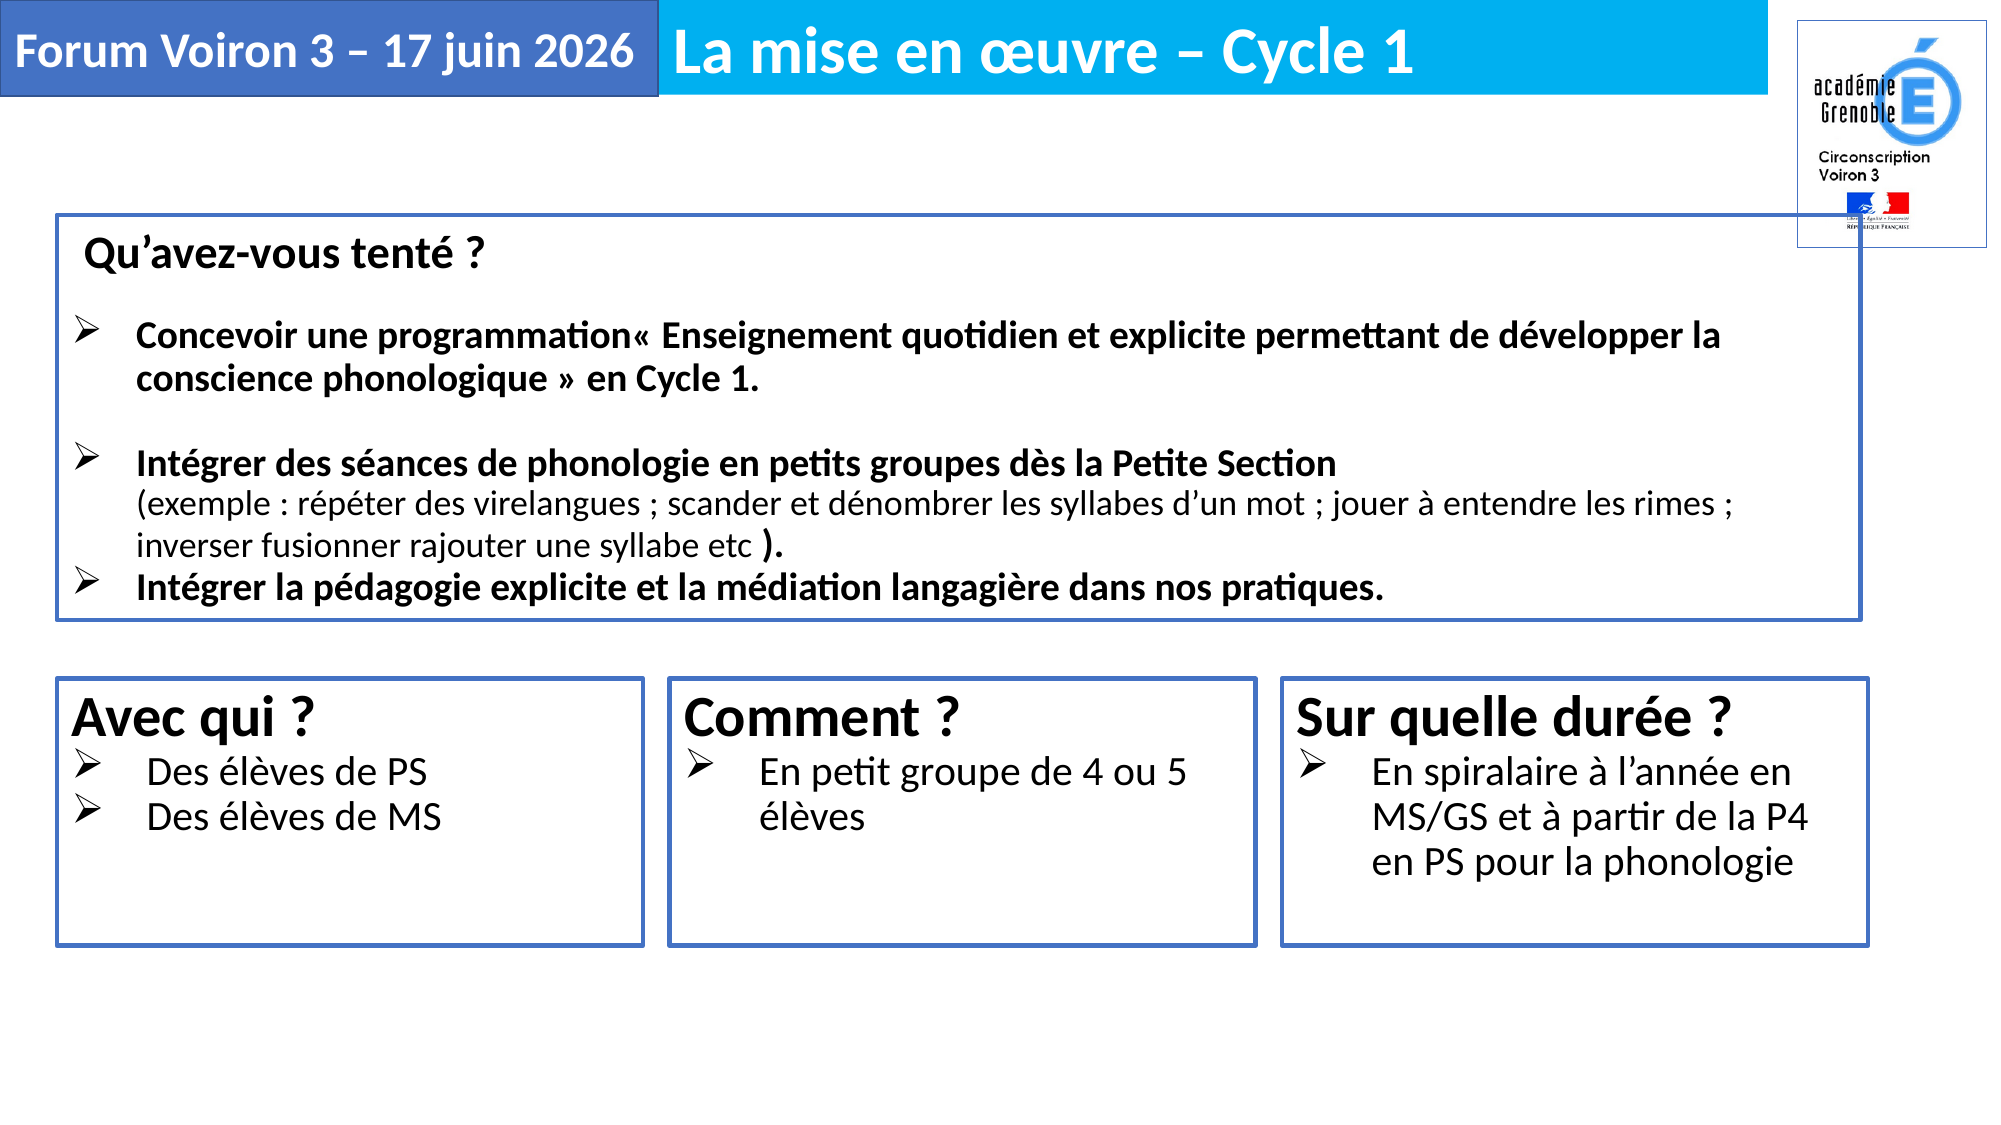

Forum Voiron 3 – 17 juin 2026
La mise en œuvre – Cycle 1
 Qu’avez-vous tenté ?
Concevoir une programmation« Enseignement quotidien et explicite permettant de développer la conscience phonologique » en Cycle 1.
Intégrer des séances de phonologie en petits groupes dès la Petite Section
(exemple : répéter des virelangues ; scander et dénombrer les syllabes d’un mot ; jouer à entendre les rimes ; inverser fusionner rajouter une syllabe etc ).
Intégrer la pédagogie explicite et la médiation langagière dans nos pratiques.
Avec qui ?
Des élèves de PS
Des élèves de MS
Comment ?
En petit groupe de 4 ou 5 élèves
Sur quelle durée ?
En spiralaire à l’année en MS/GS et à partir de la P4 en PS pour la phonologie